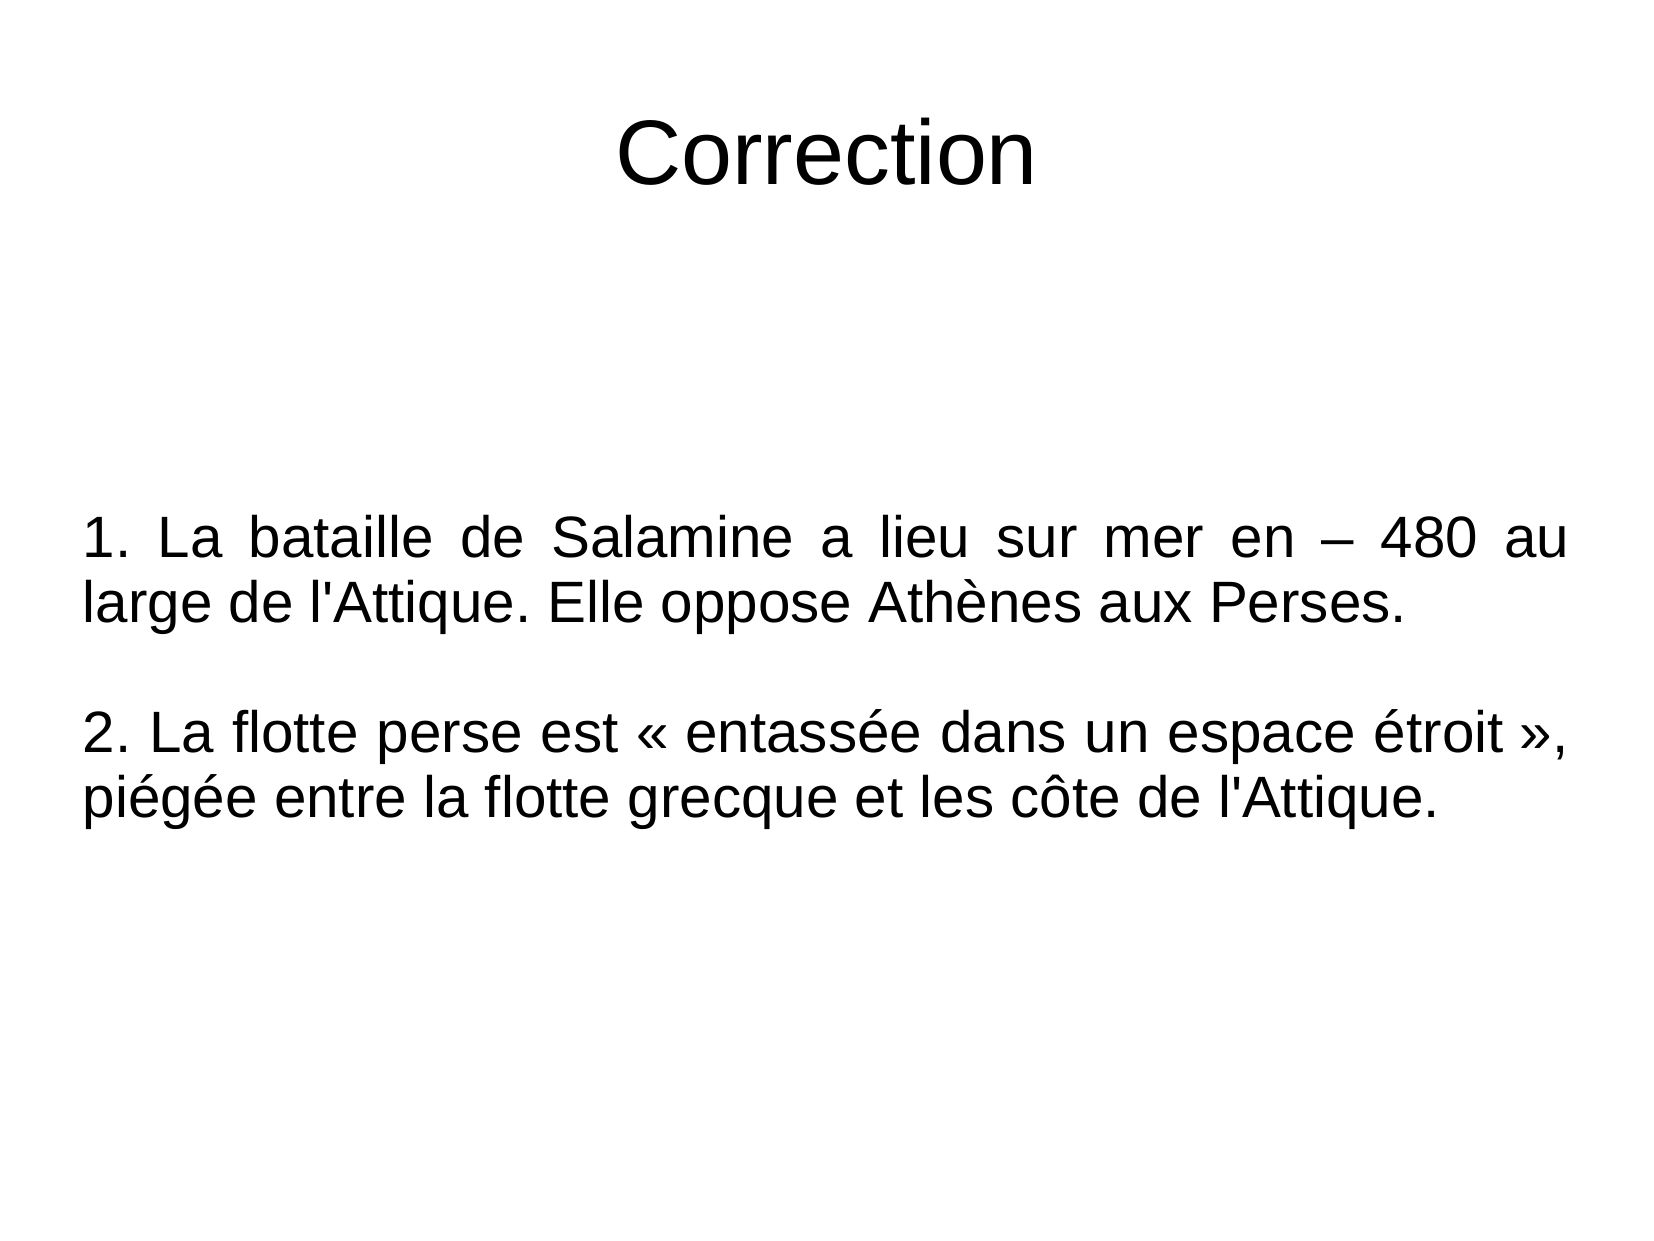

# Correction
1. La bataille de Salamine a lieu sur mer en – 480 au large de l'Attique. Elle oppose Athènes aux Perses.
2. La flotte perse est « entassée dans un espace étroit », piégée entre la flotte grecque et les côte de l'Attique.